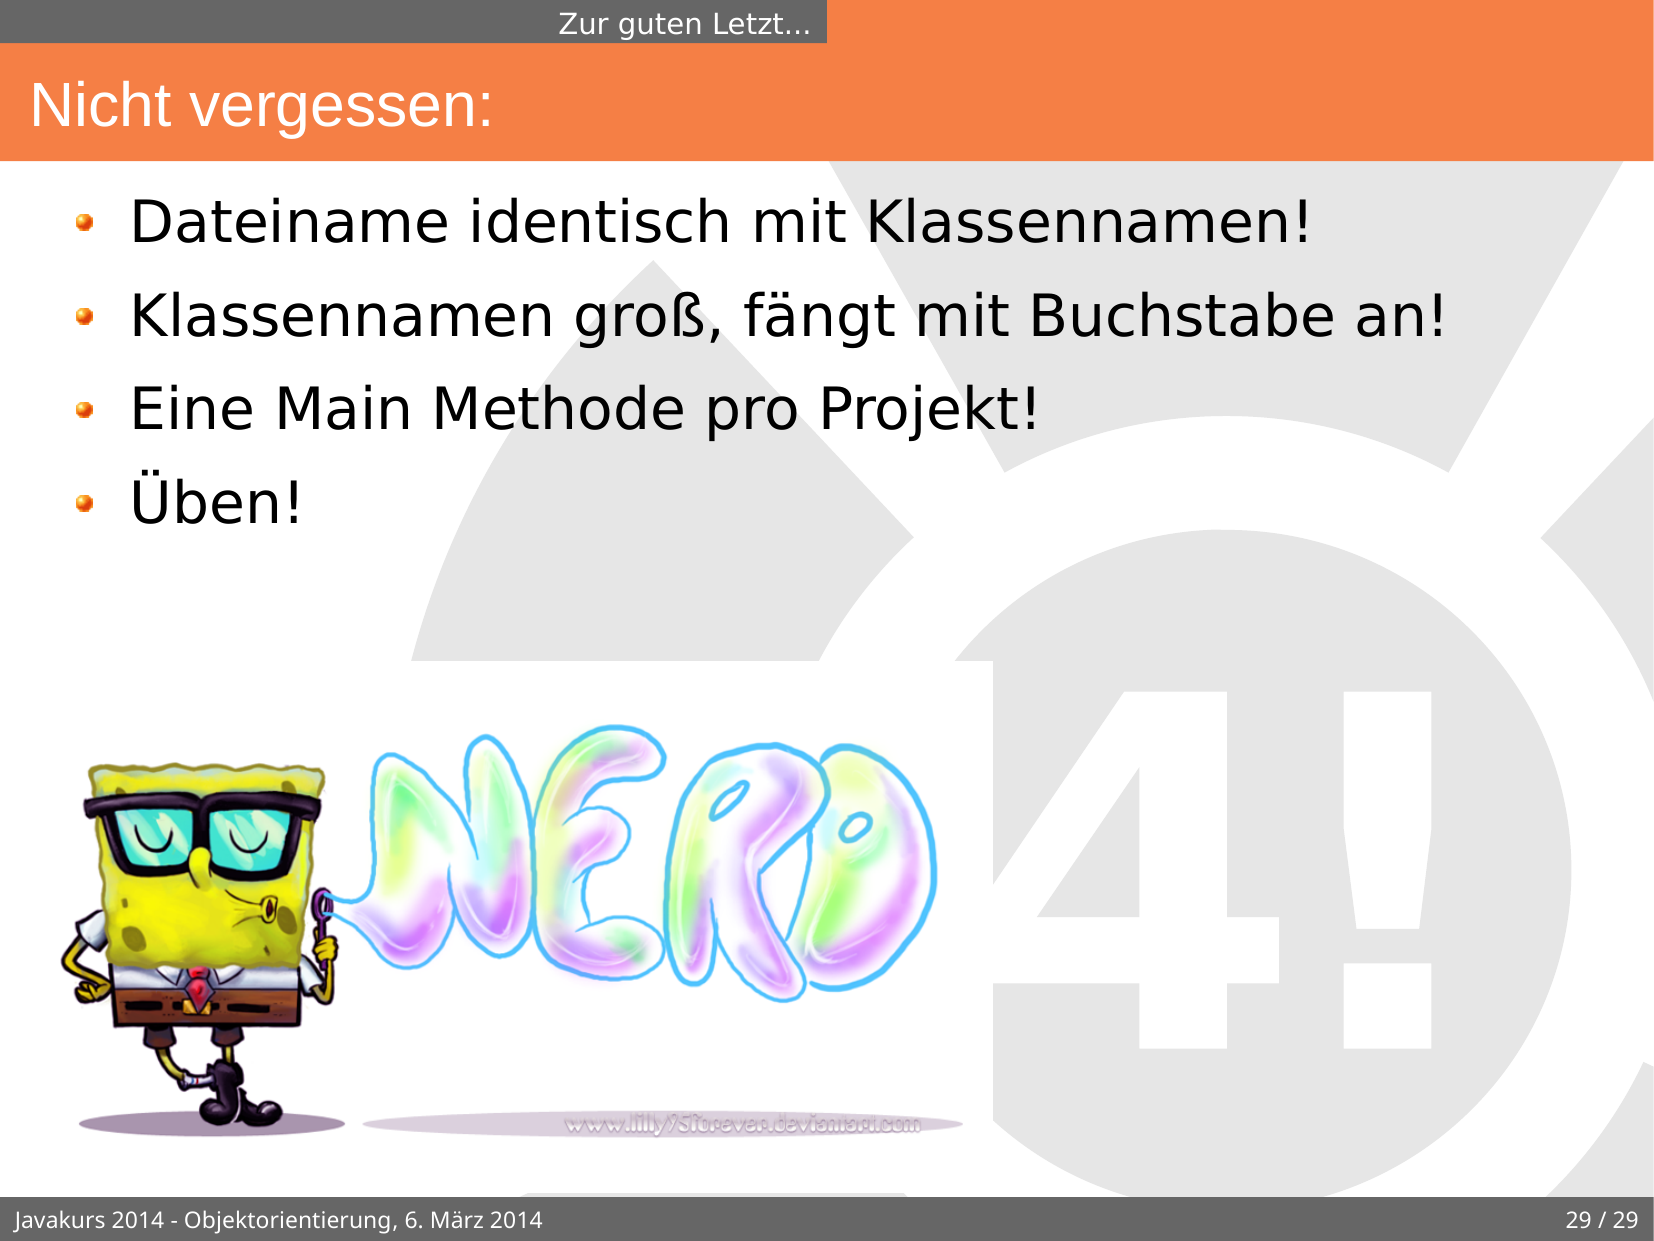

Zur guten Letzt...
# Nicht vergessen:
Dateiname identisch mit Klassennamen!
Klassennamen groß, fängt mit Buchstabe an!
Eine Main Methode pro Projekt!
Üben!